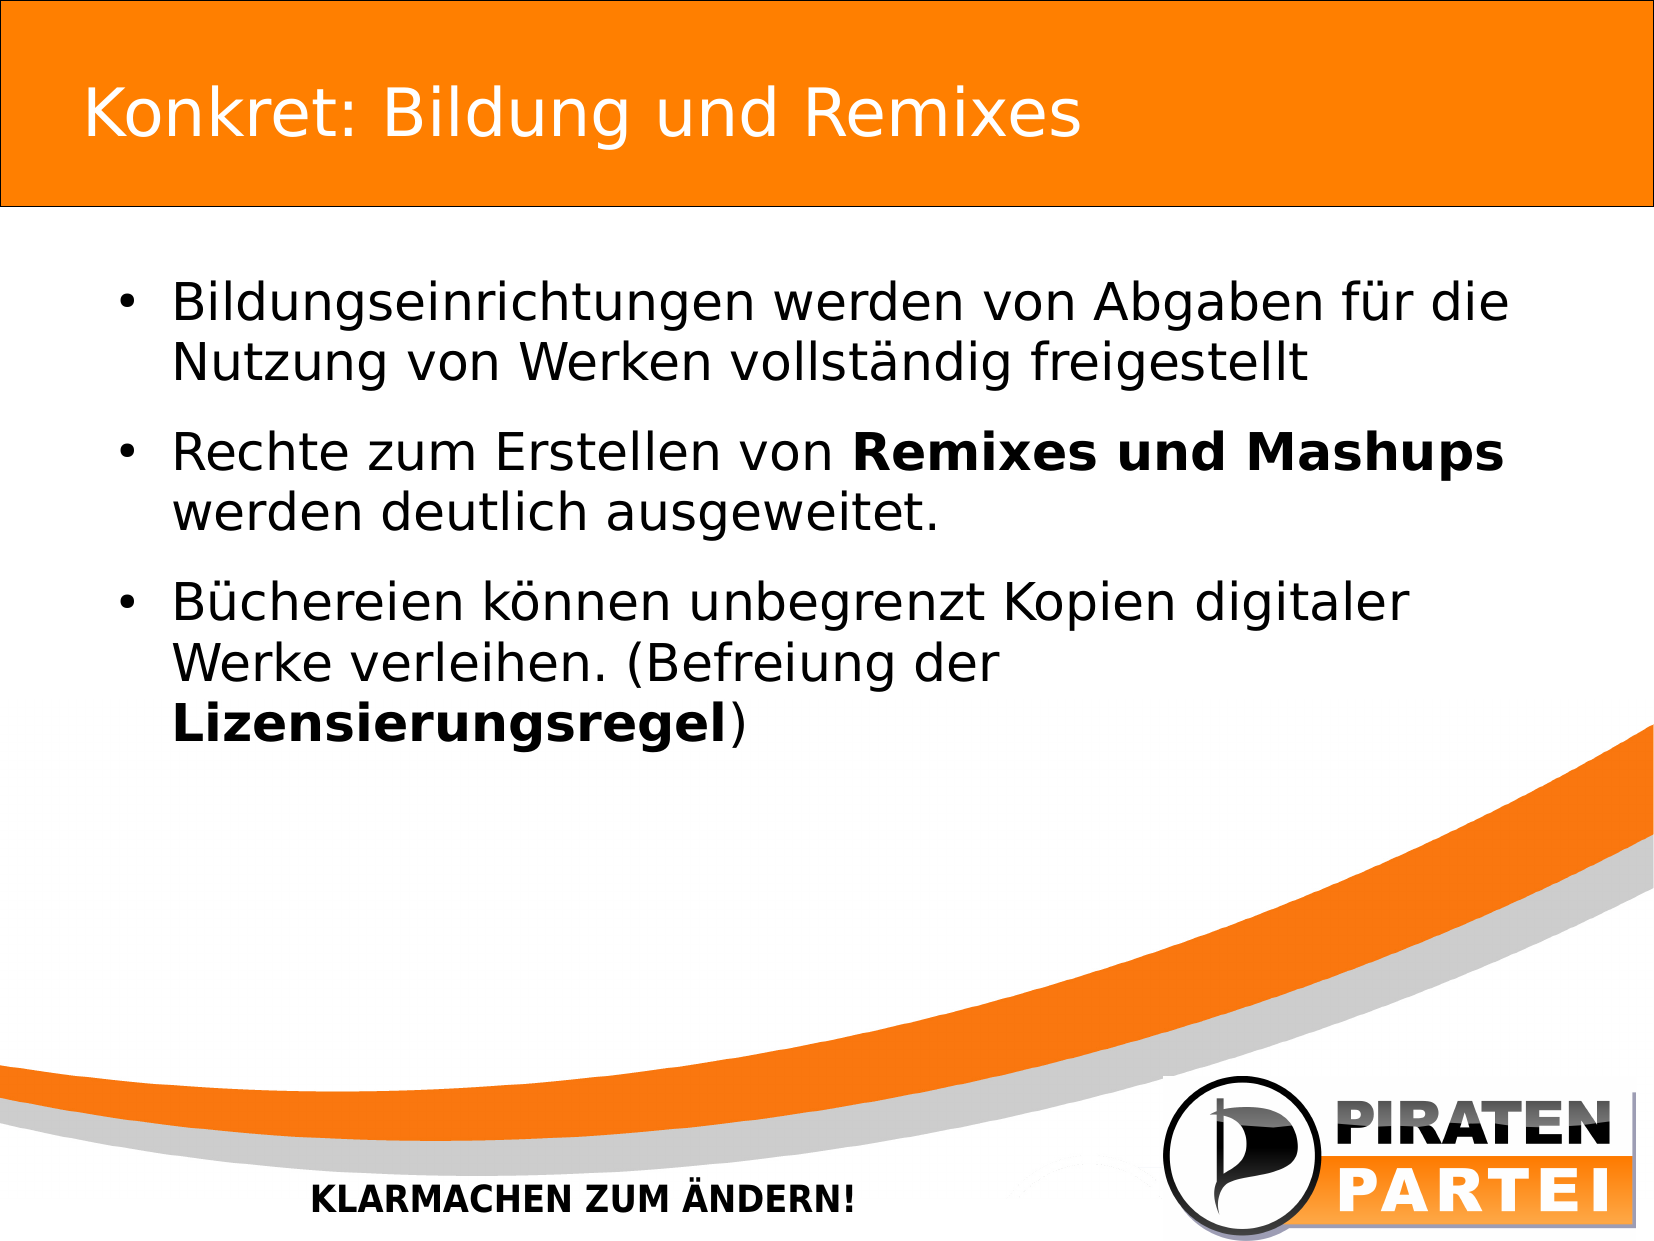

# Konkret: Bildung und Remixes
Bildungseinrichtungen werden von Abgaben für die Nutzung von Werken vollständig freigestellt
Rechte zum Erstellen von Remixes und Mashups werden deutlich ausgeweitet.
Büchereien können unbegrenzt Kopien digitaler Werke verleihen. (Befreiung der Lizensierungsregel)